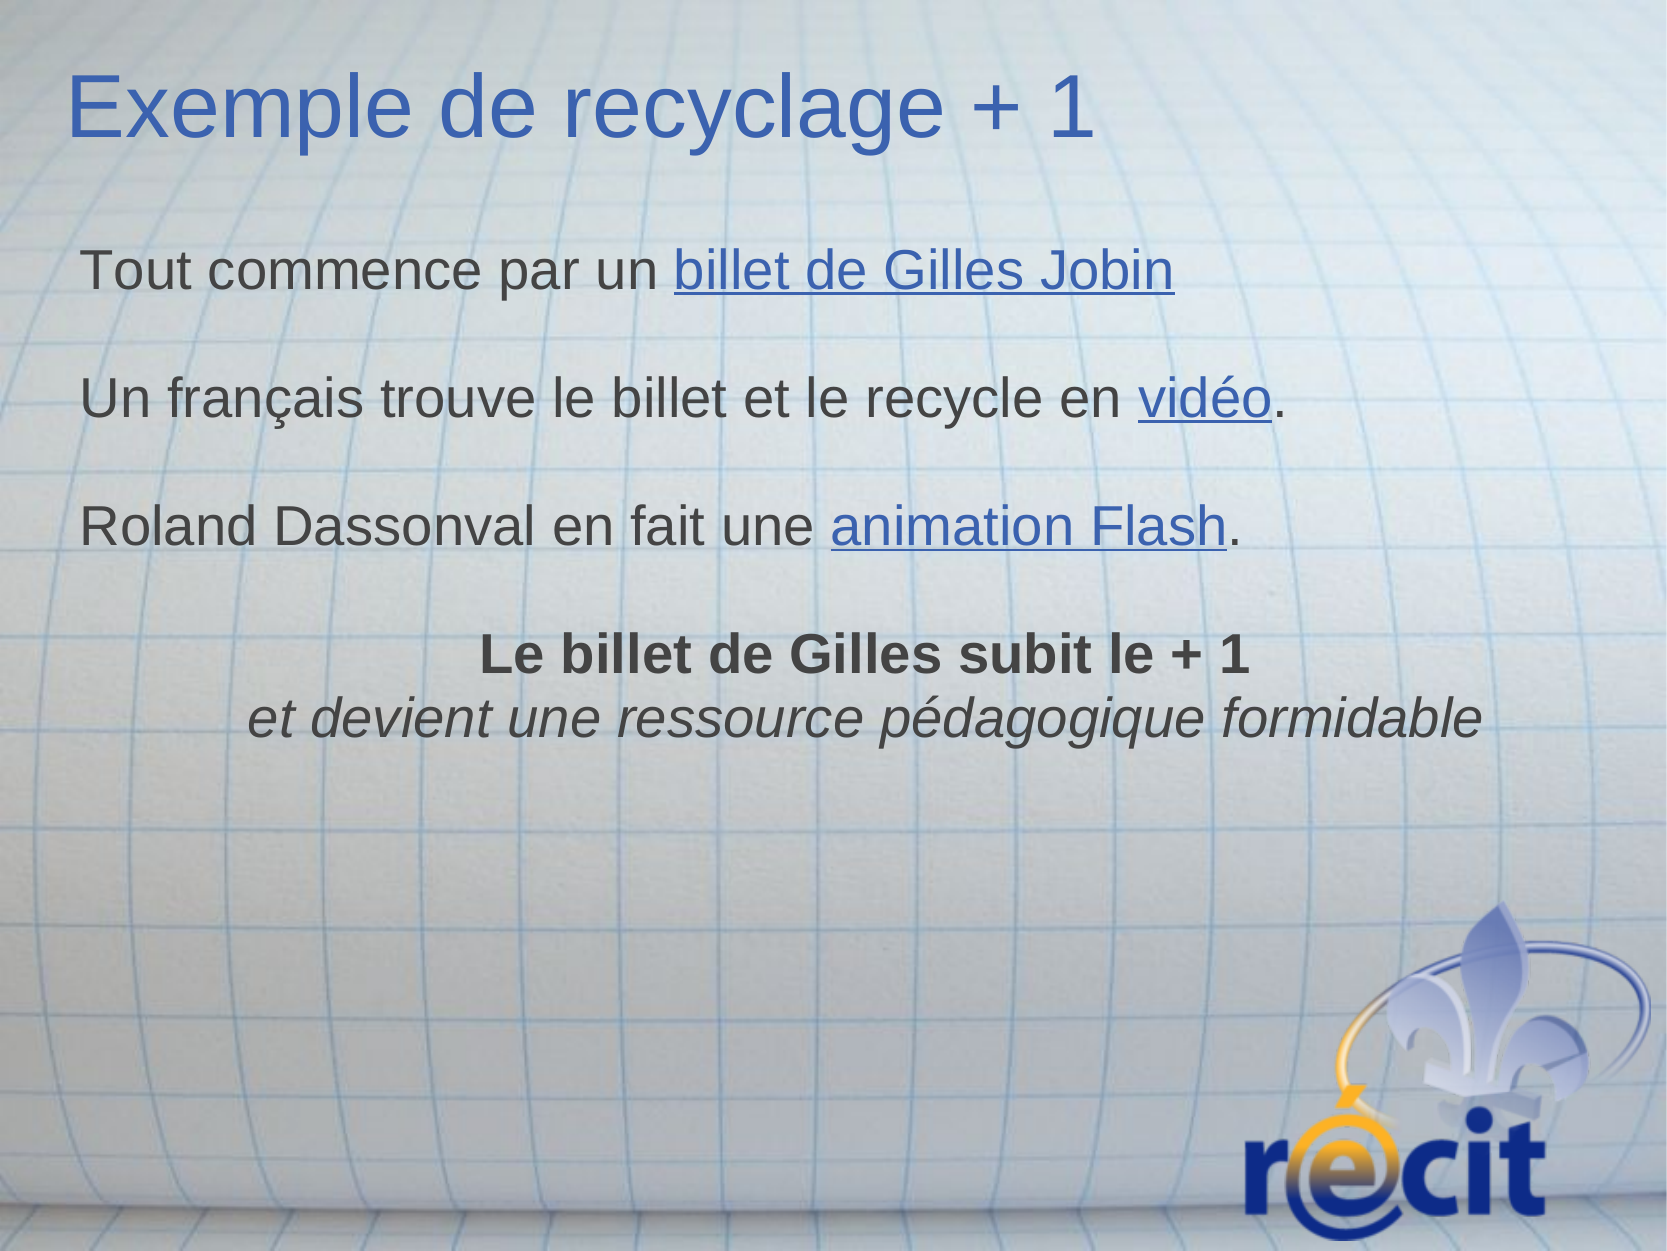

# Exemple de recyclage + 1
Tout commence par un billet de Gilles Jobin
Un français trouve le billet et le recycle en vidéo.
Roland Dassonval en fait une animation Flash.
Le billet de Gilles subit le + 1
et devient une ressource pédagogique formidable